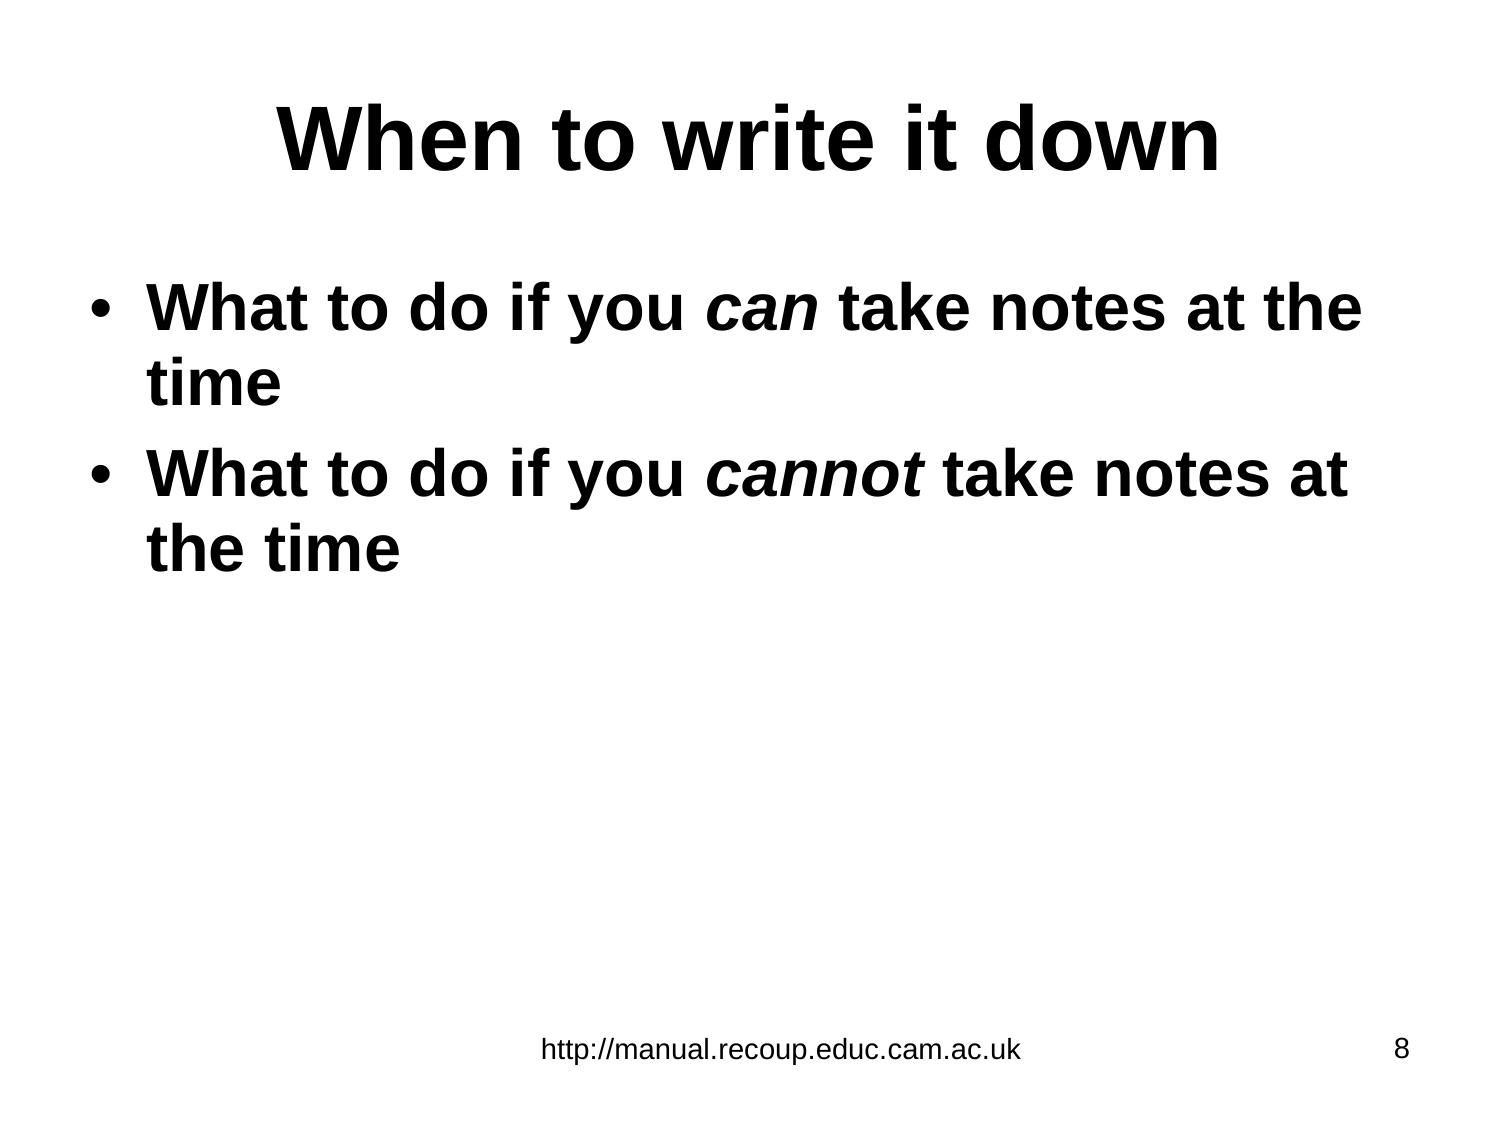

# When to write it down
What to do if you can take notes at the time
What to do if you cannot take notes at the time
8
http://manual.recoup.educ.cam.ac.uk